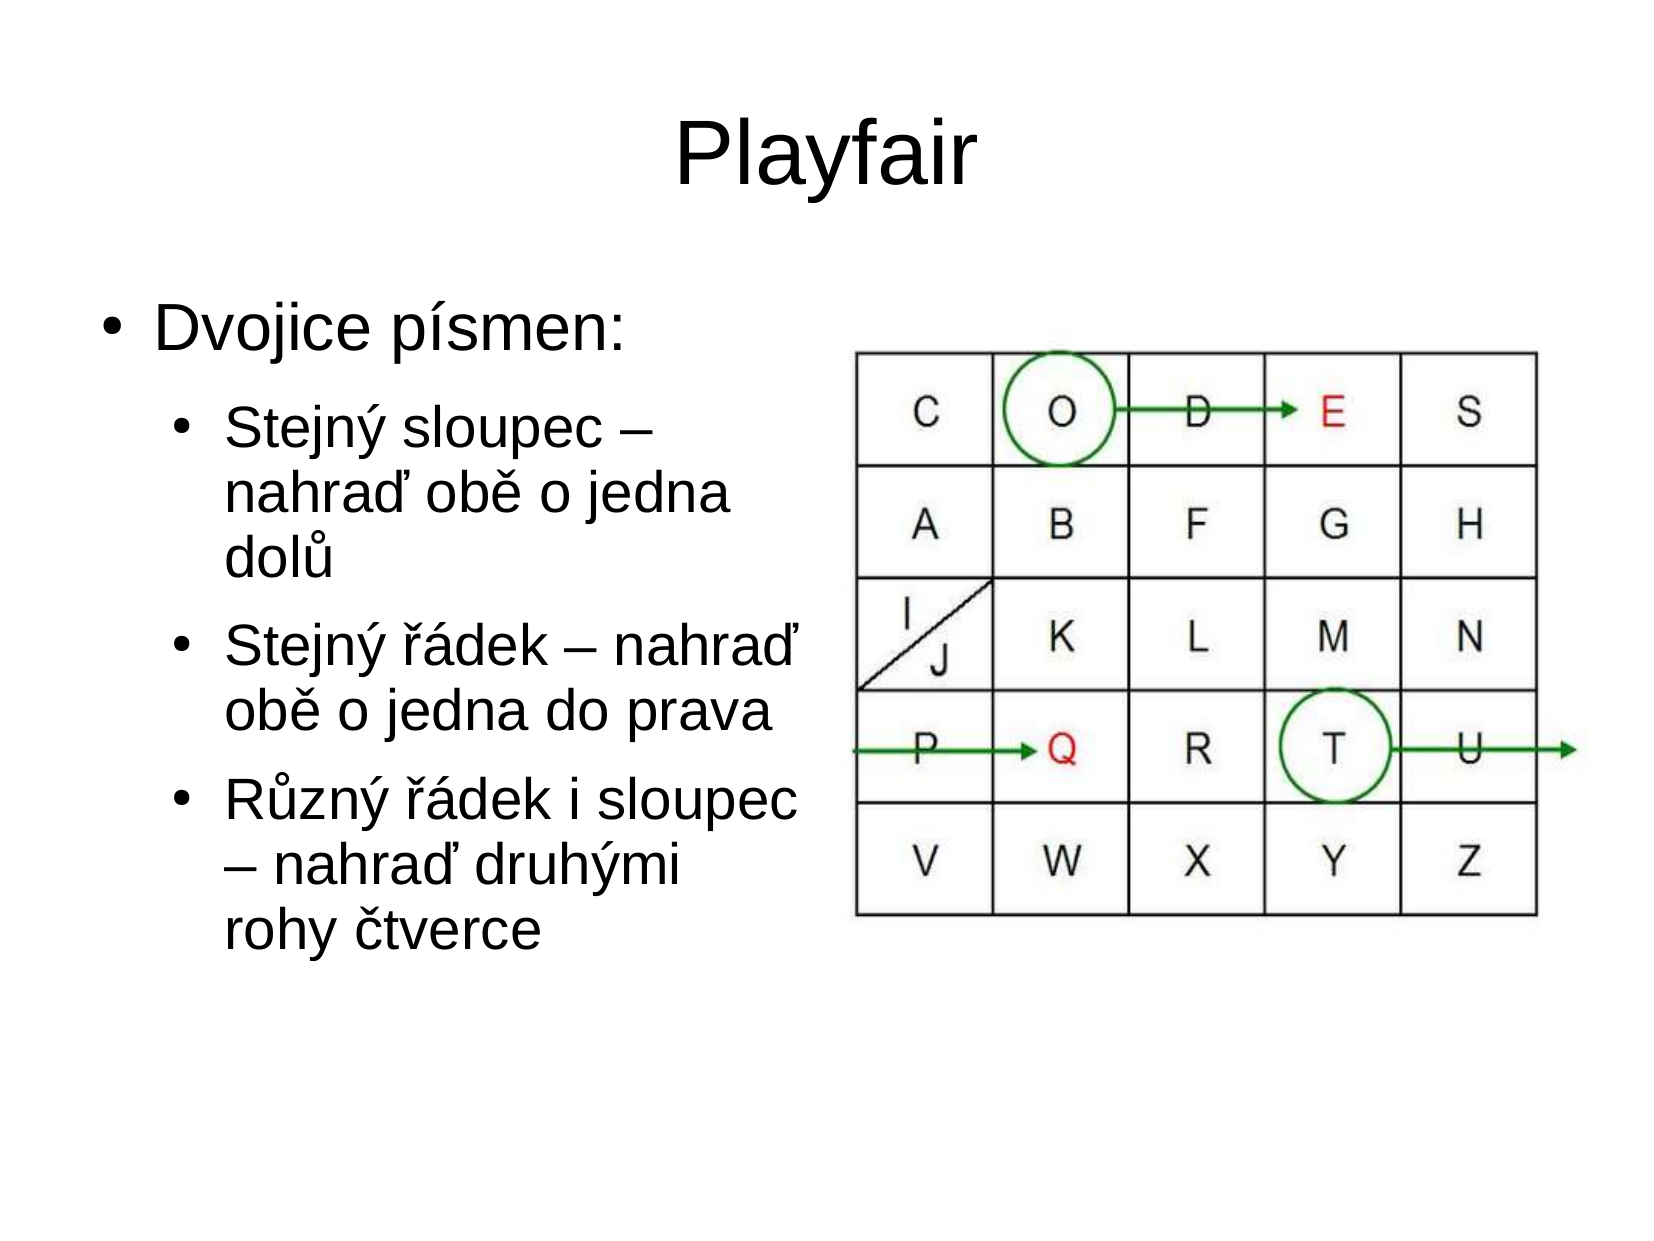

# Playfair
Dvojice písmen:
Stejný sloupec – nahraď obě o jedna dolů
Stejný řádek – nahraď obě o jedna do prava
Různý řádek i sloupec – nahraď druhými rohy čtverce